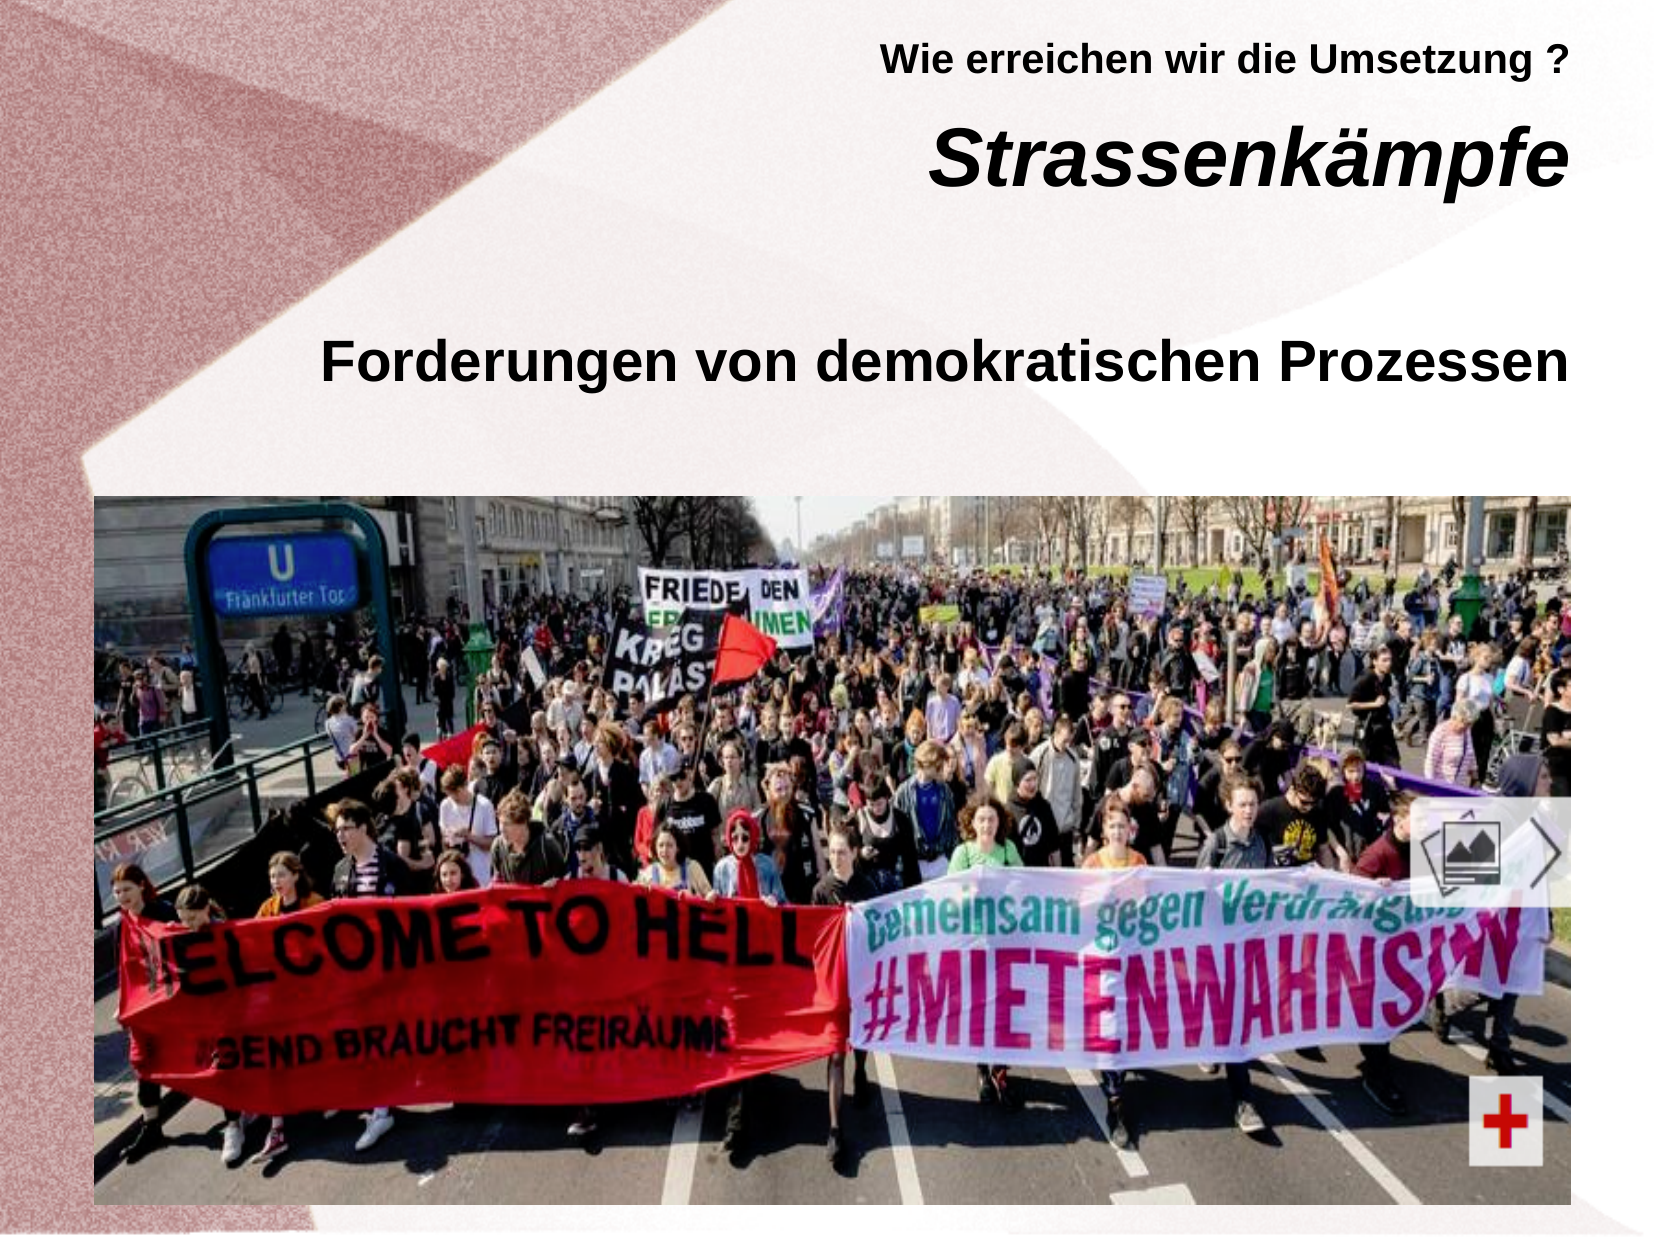

# Wie erreichen wir die Umsetzung ?
Strassenkämpfe
Forderungen von demokratischen Prozessen